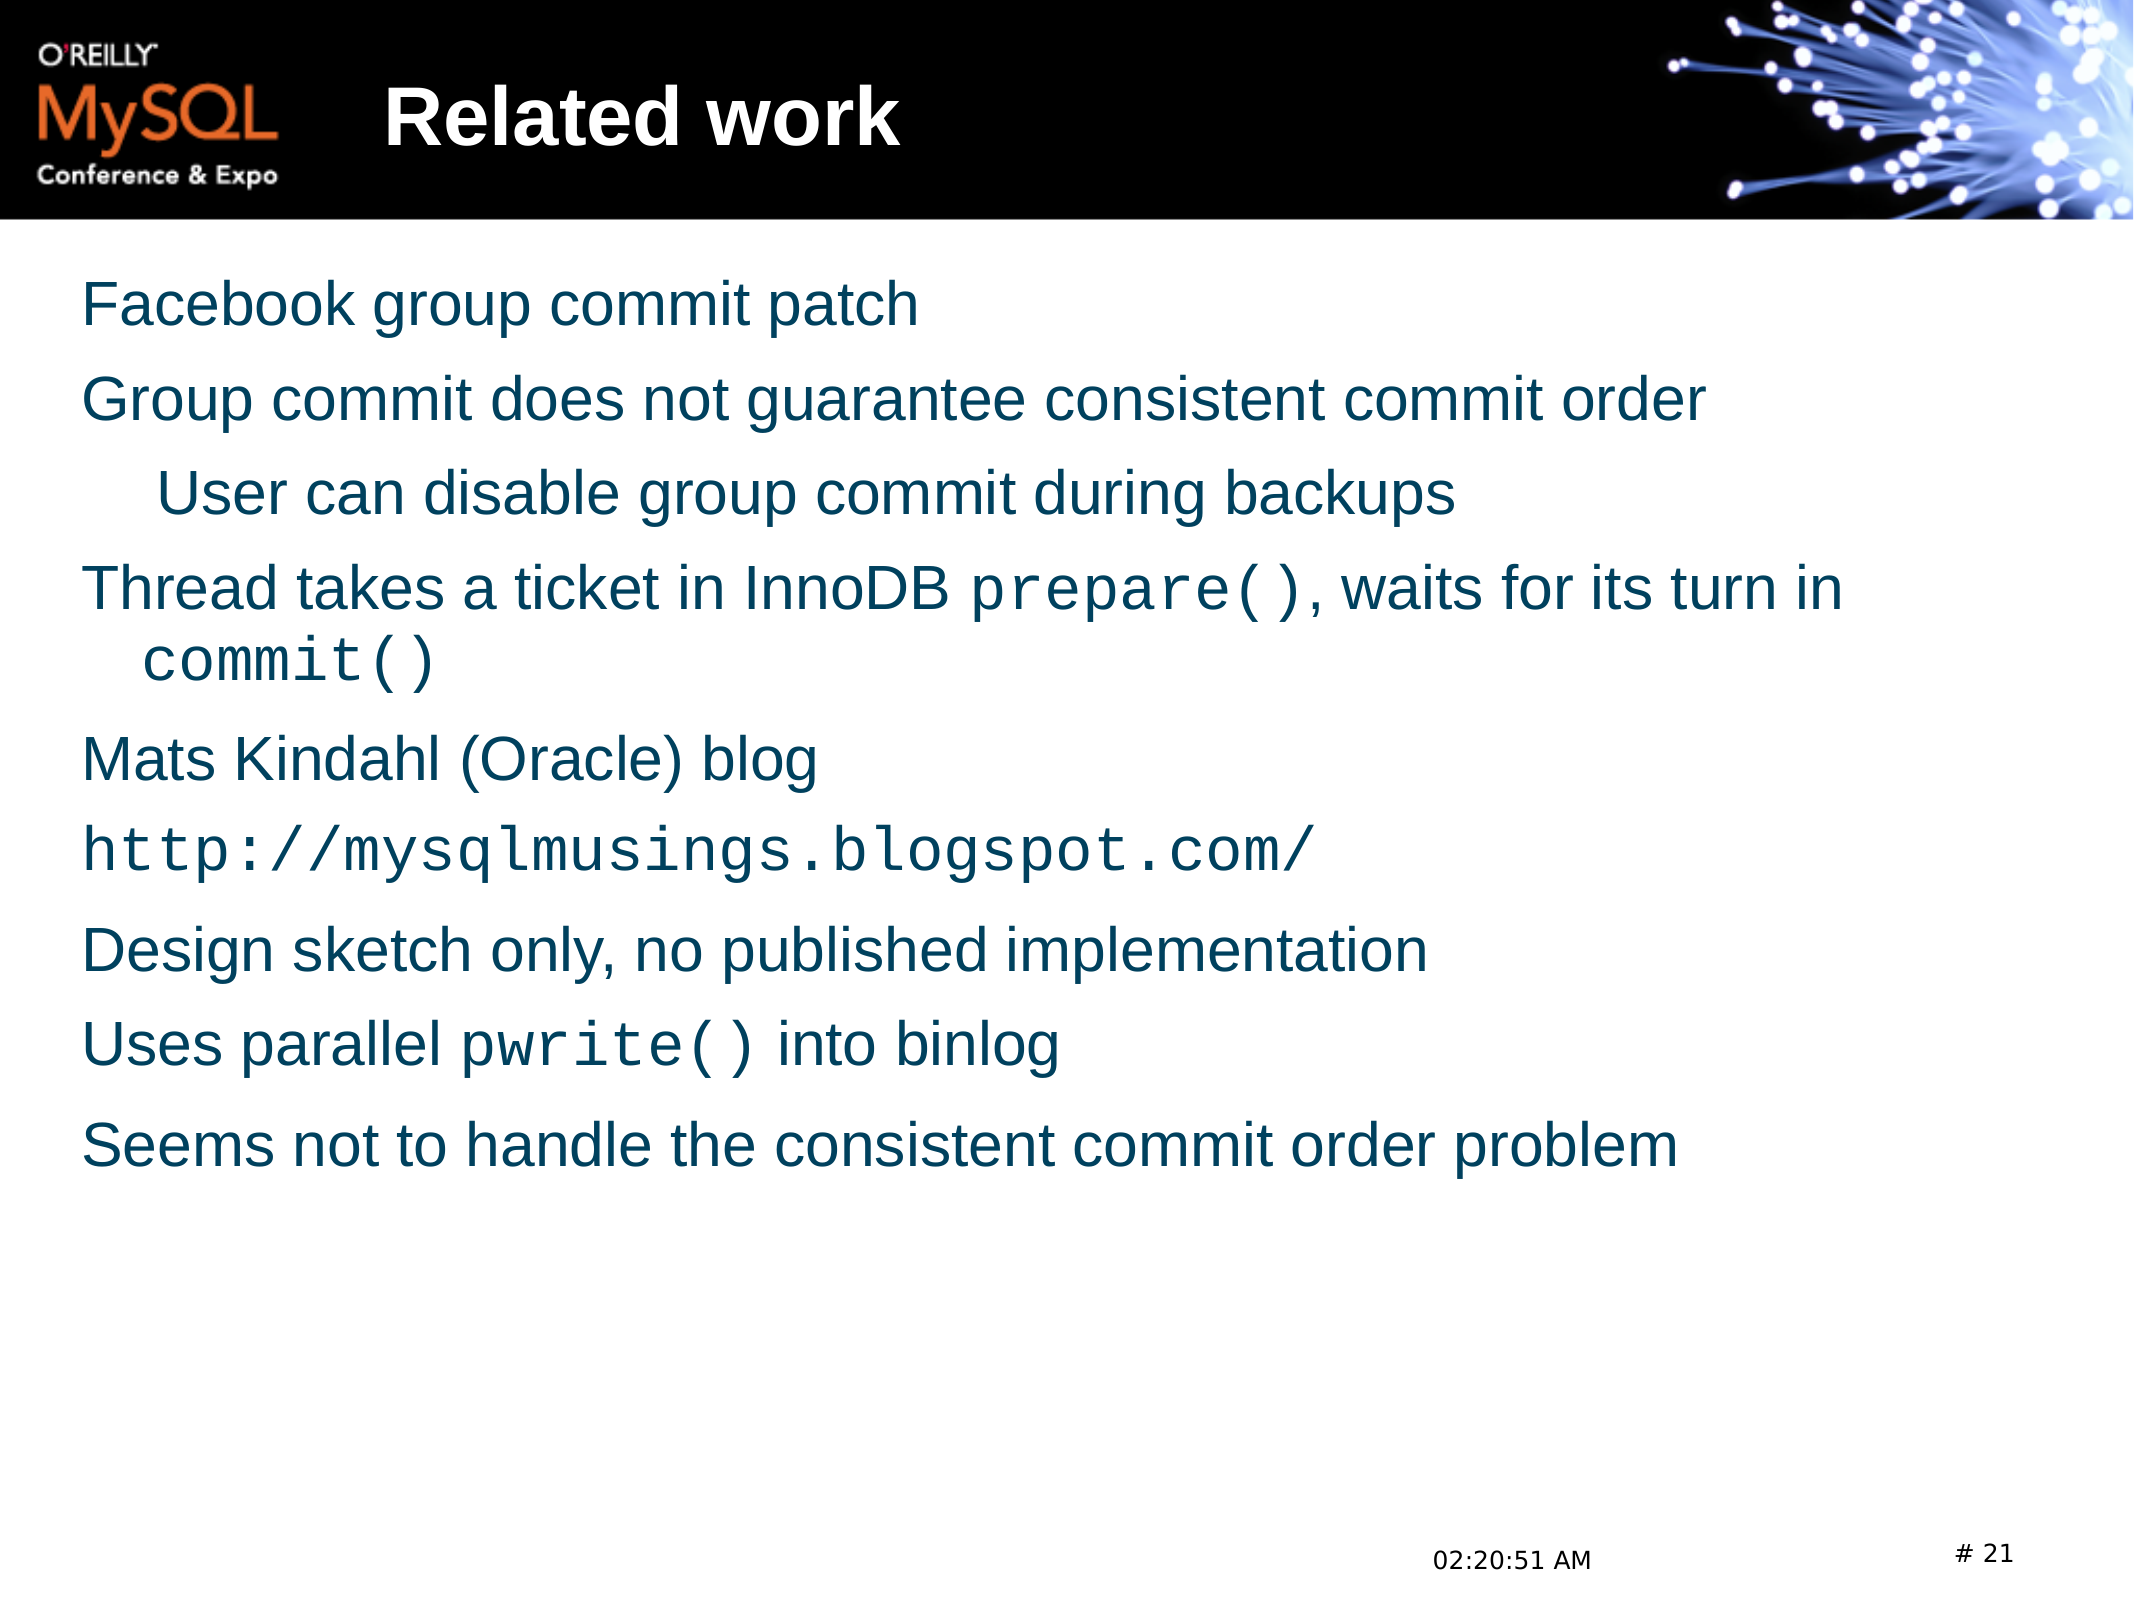

# Related work
Facebook group commit patch
Group commit does not guarantee consistent commit order
User can disable group commit during backups
Thread takes a ticket in InnoDB prepare(), waits for its turn in commit()
Mats Kindahl (Oracle) blog
http://mysqlmusings.blogspot.com/
Design sketch only, no published implementation
Uses parallel pwrite() into binlog
Seems not to handle the consistent commit order problem